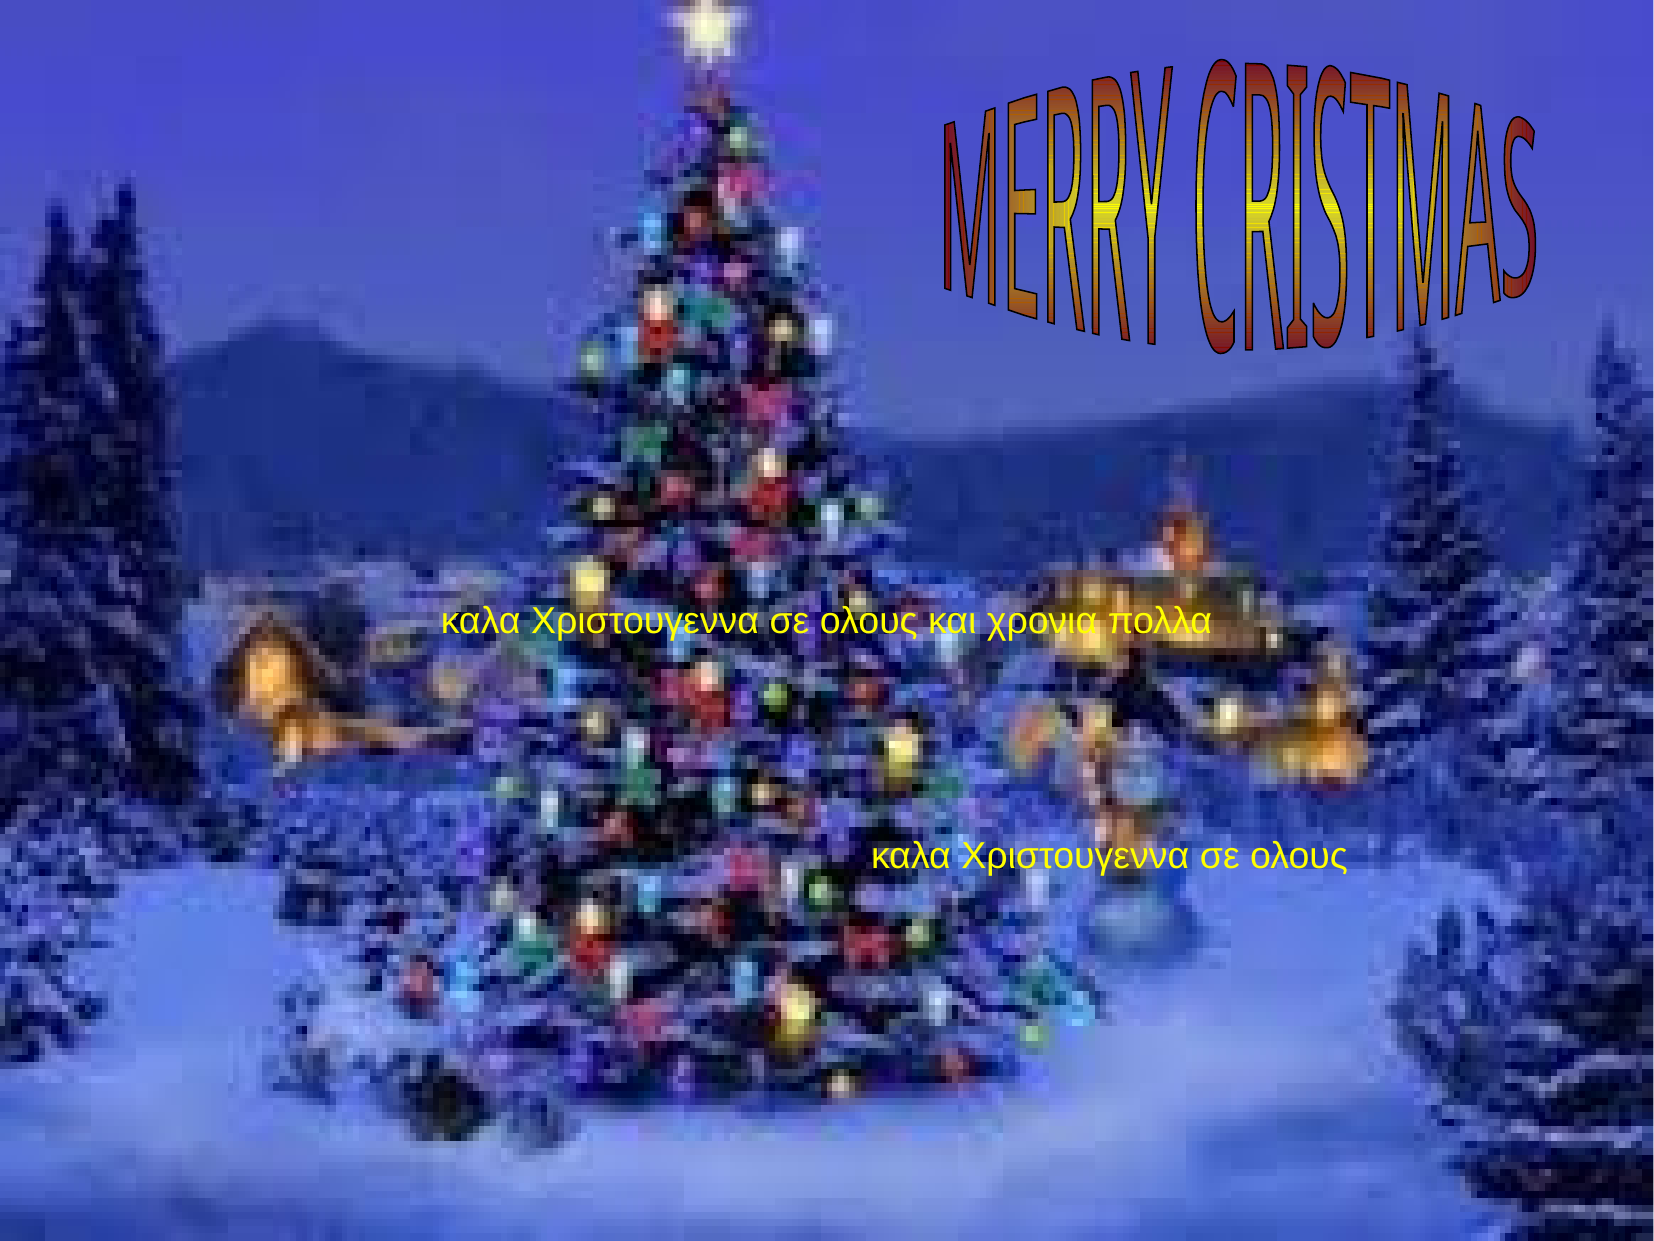

καλα Χριστουγεννα σε ολους και χρονια πολλα
MERRY CRISTMAS
καλα Χριστουγεννα σε ολους